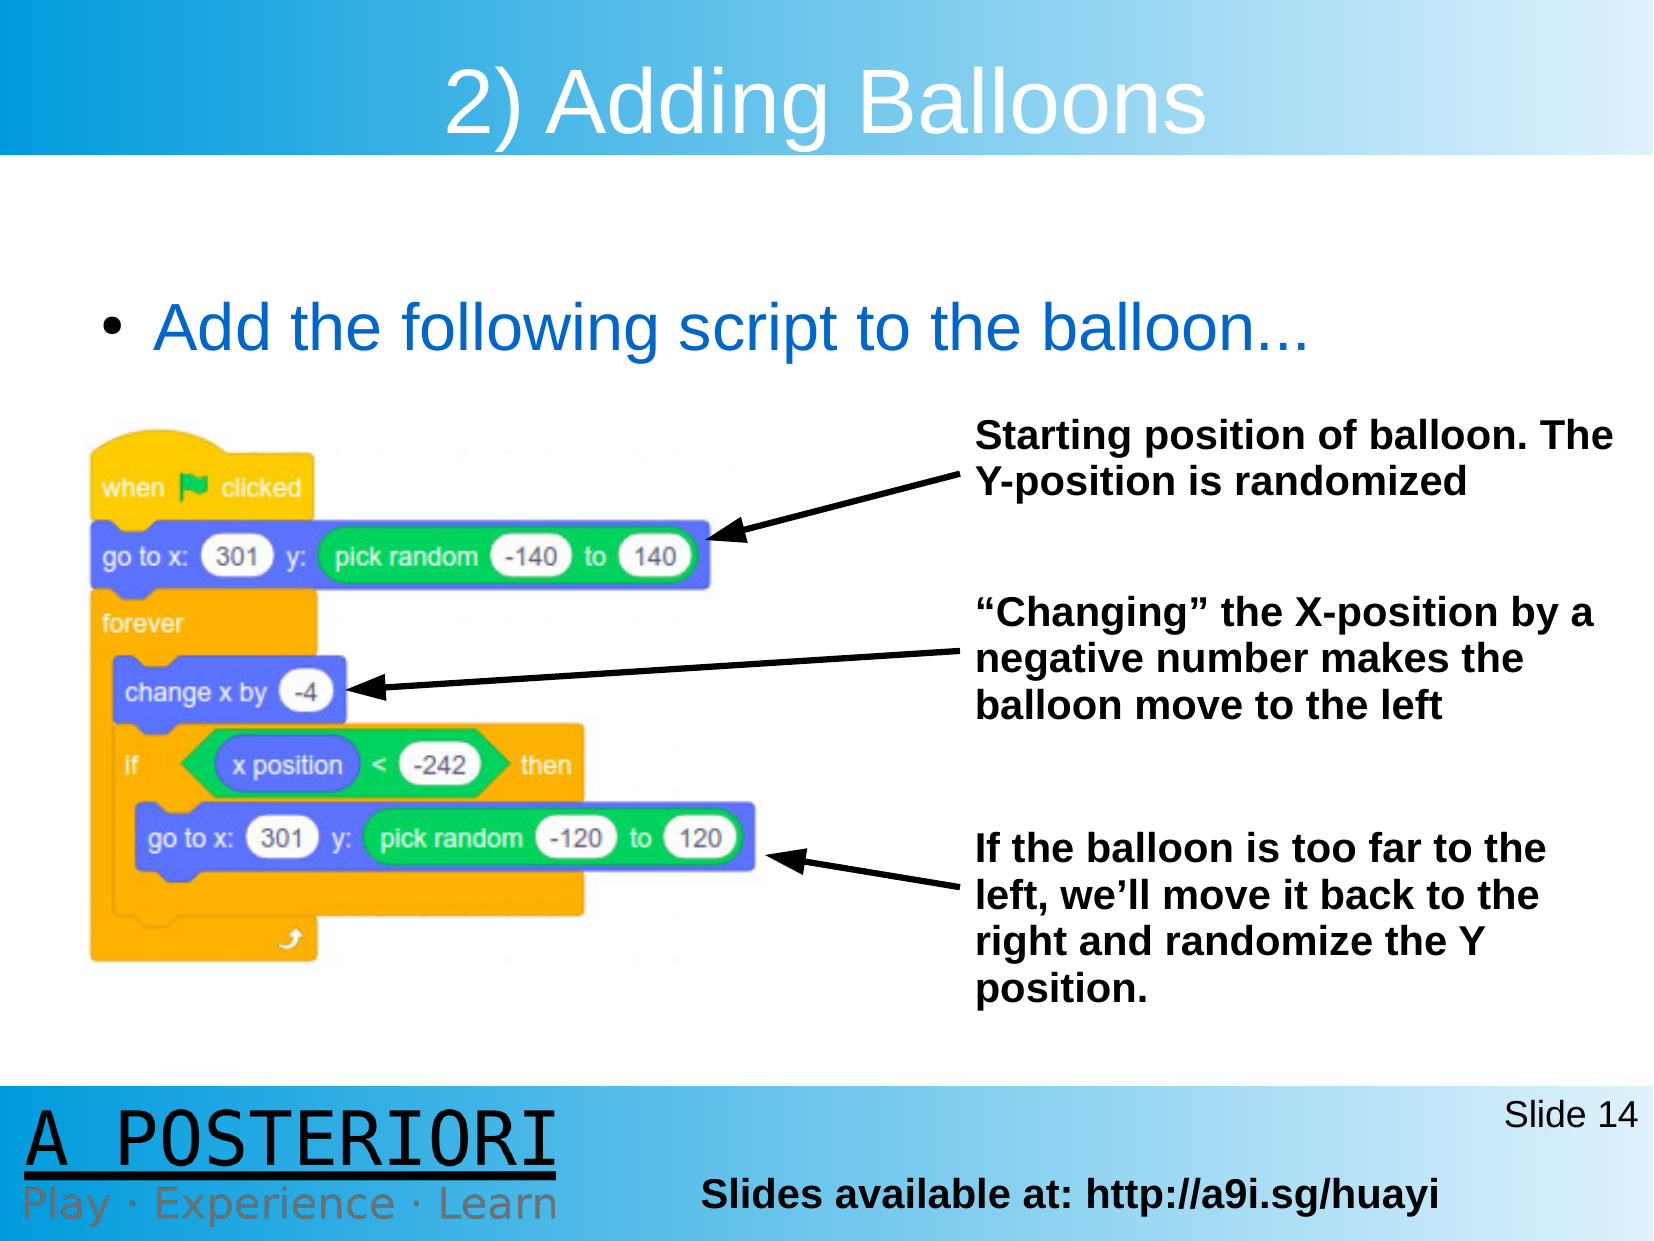

# 2) Adding Balloons
Add the following script to the balloon...
Starting position of balloon. The Y-position is randomized
“Changing” the X-position by a negative number makes the balloon move to the left
If the balloon is too far to the left, we’ll move it back to the right and randomize the Y position.